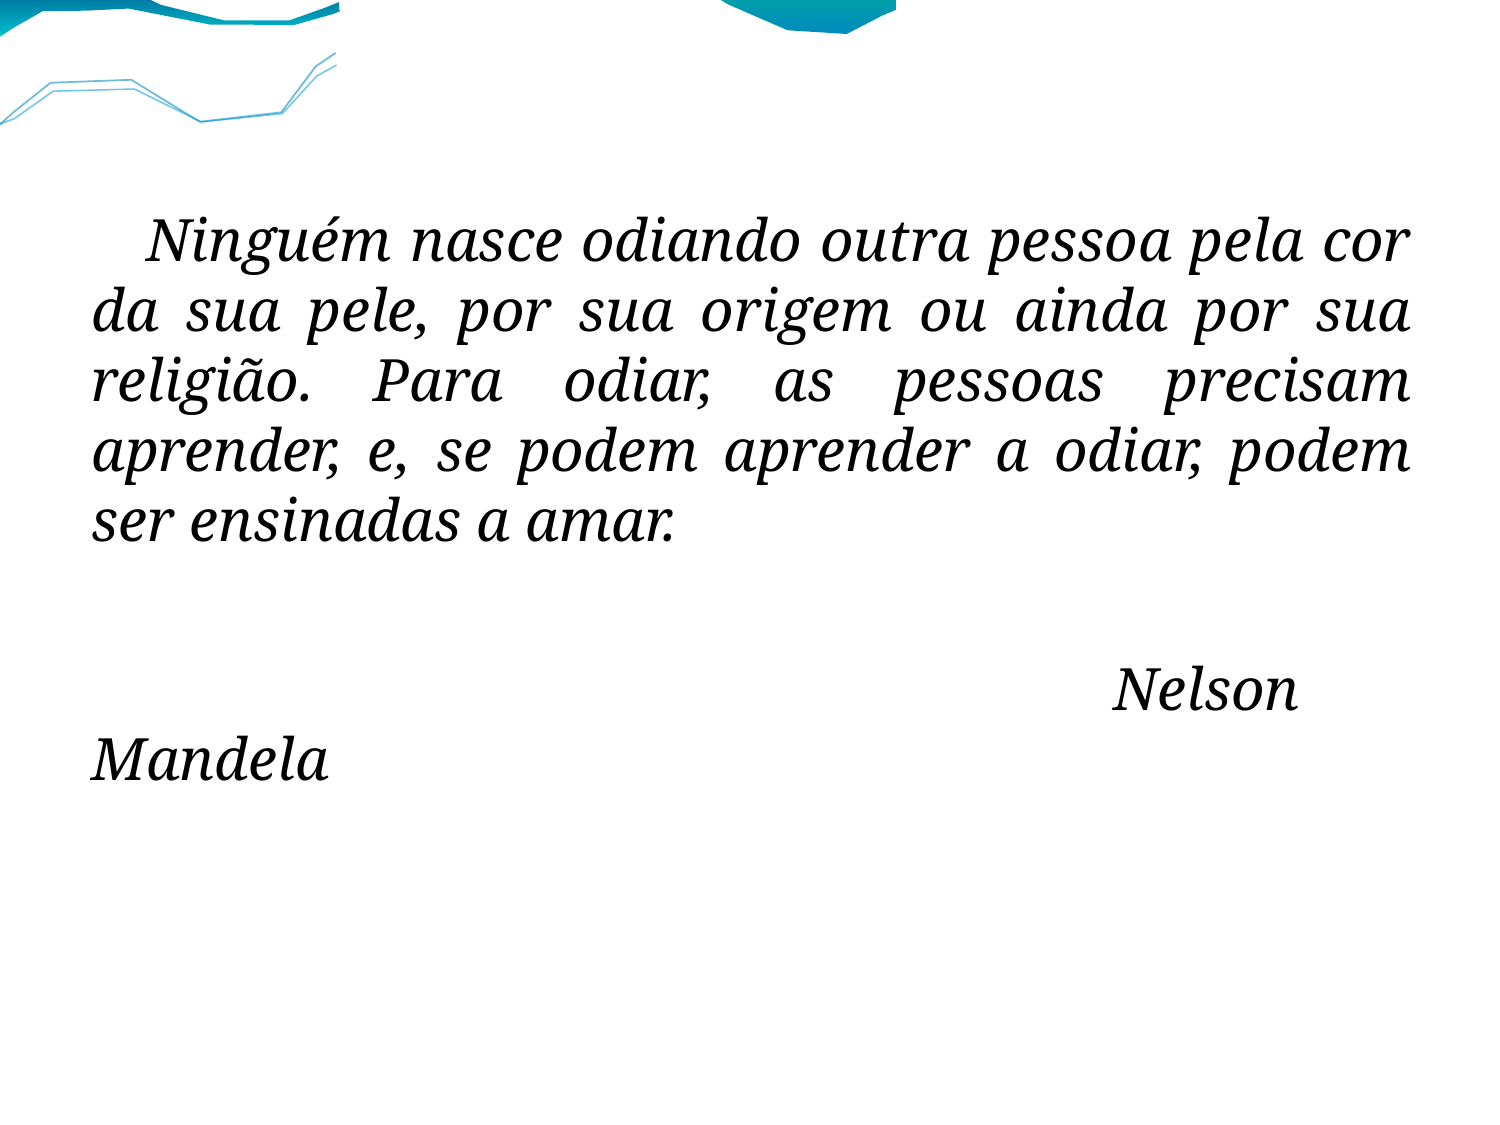

# Ninguém nasce odiando outra pessoa pela cor da sua pele, por sua origem ou ainda por sua religião. Para odiar, as pessoas precisam aprender, e, se podem aprender a odiar, podem ser ensinadas a amar.
 Nelson Mandela